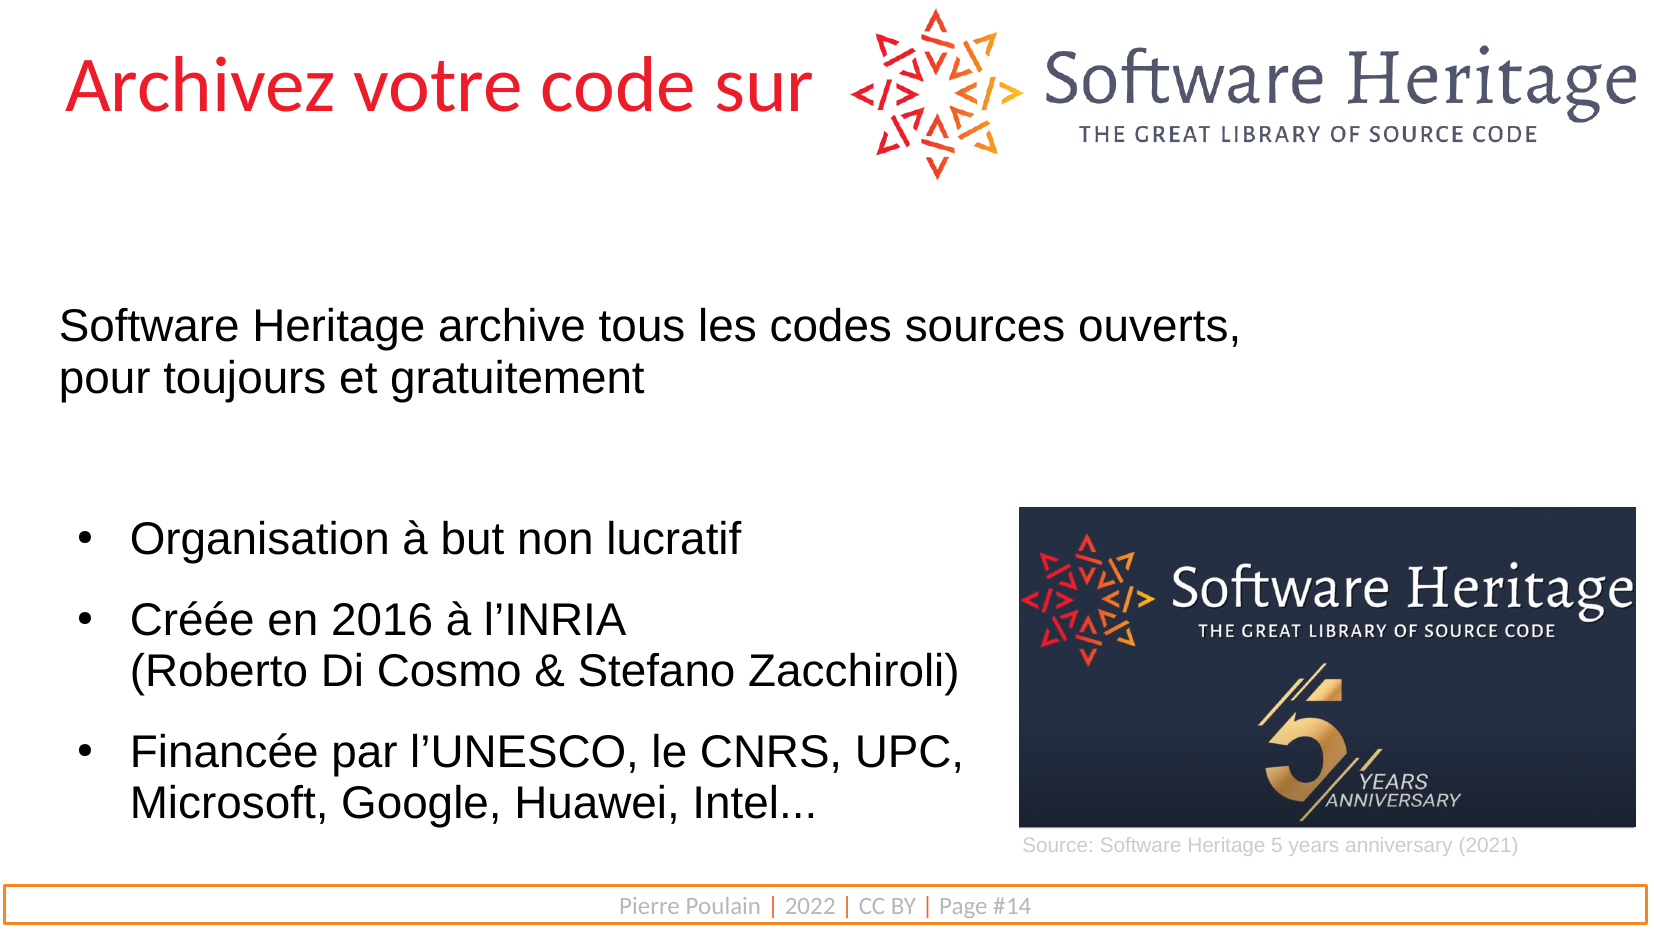

# Archivez votre code sur
Software Heritage archive tous les codes sources ouverts,
pour toujours et gratuitement
Organisation à but non lucratif
Créée en 2016 à l’INRIA
(Roberto Di Cosmo & Stefano Zacchiroli)
Financée par l’UNESCO, le CNRS, UPC,
Microsoft, Google, Huawei, Intel...
Source: Software Heritage 5 years anniversary (2021)